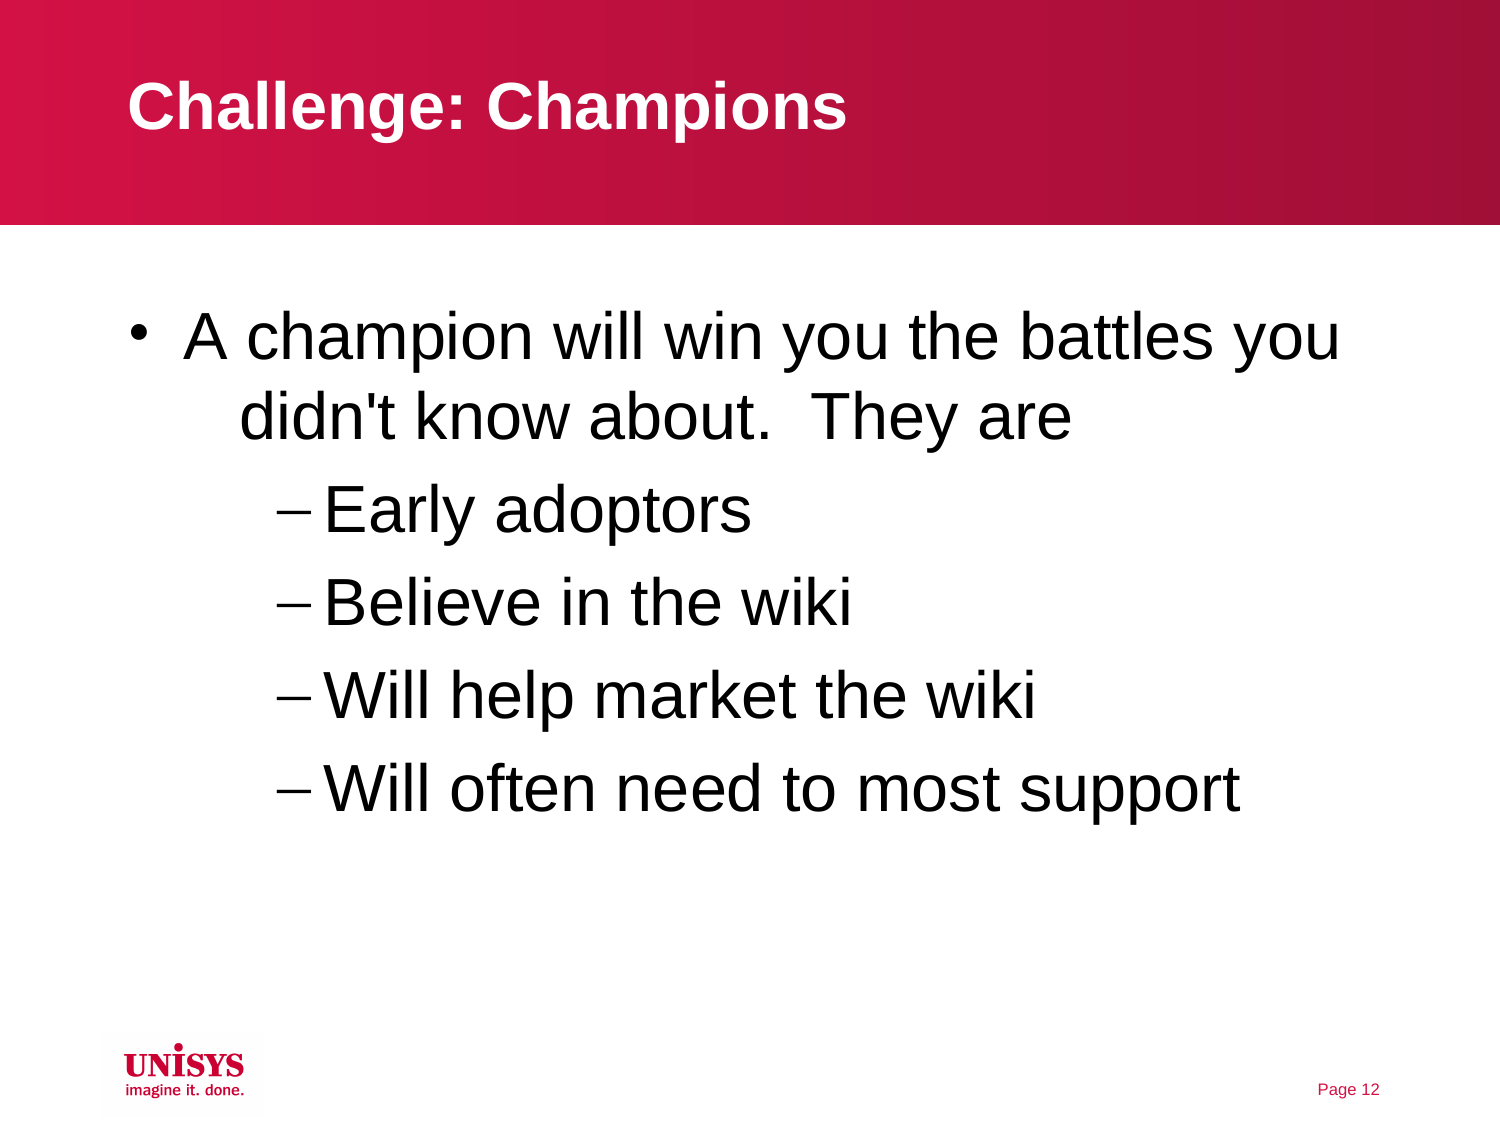

# Challenge: Champions
A champion will win you the battles you didn't know about. They are
Early adoptors
Believe in the wiki
Will help market the wiki
Will often need to most support
12